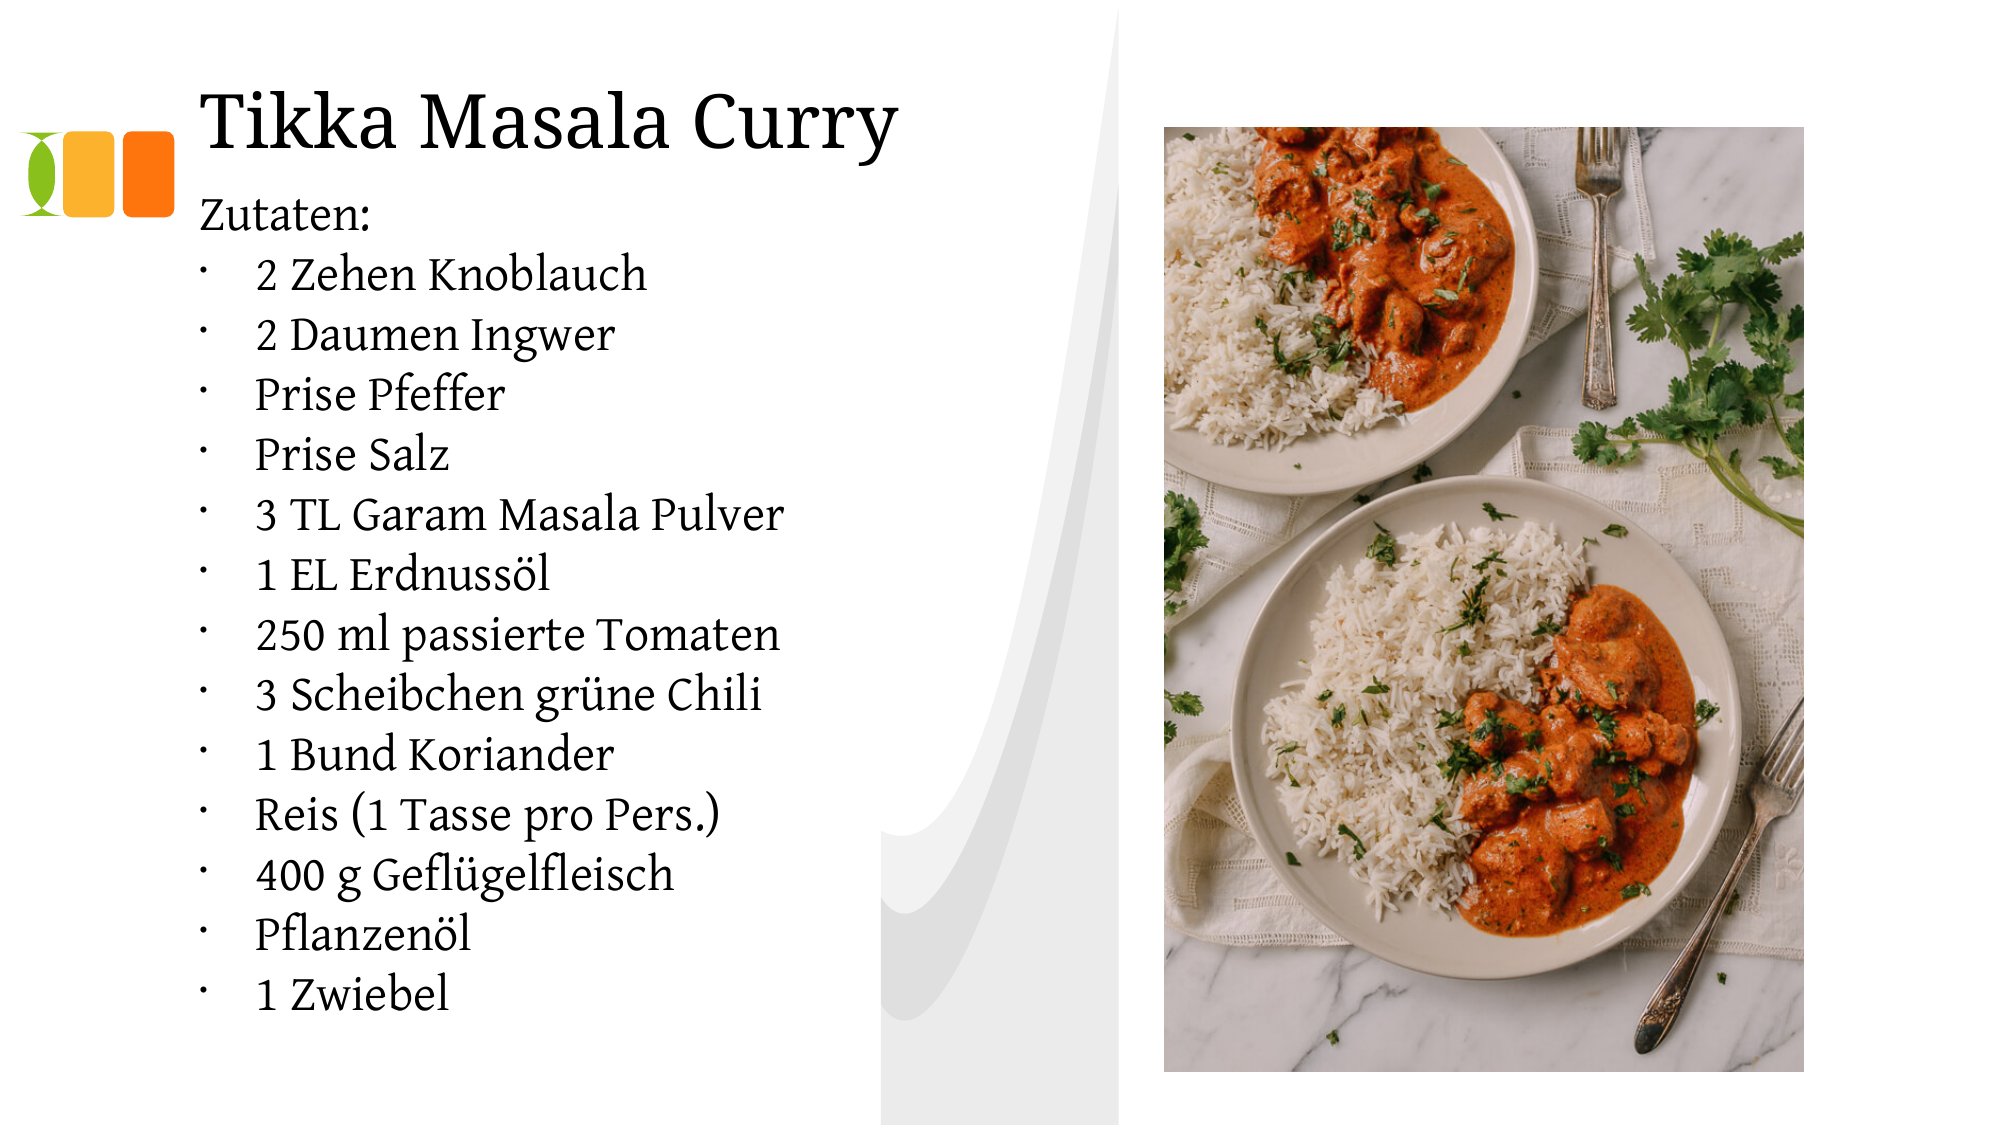

# Tikka Masala Curry
Zutaten:
2 Zehen Knoblauch
2 Daumen Ingwer
Prise Pfeffer
Prise Salz
3 TL Garam Masala Pulver
1 EL Erdnussöl
250 ml passierte Tomaten
3 Scheibchen grüne Chili
1 Bund Koriander
Reis (1 Tasse pro Pers.)
400 g Geflügelfleisch
Pflanzenöl
1 Zwiebel